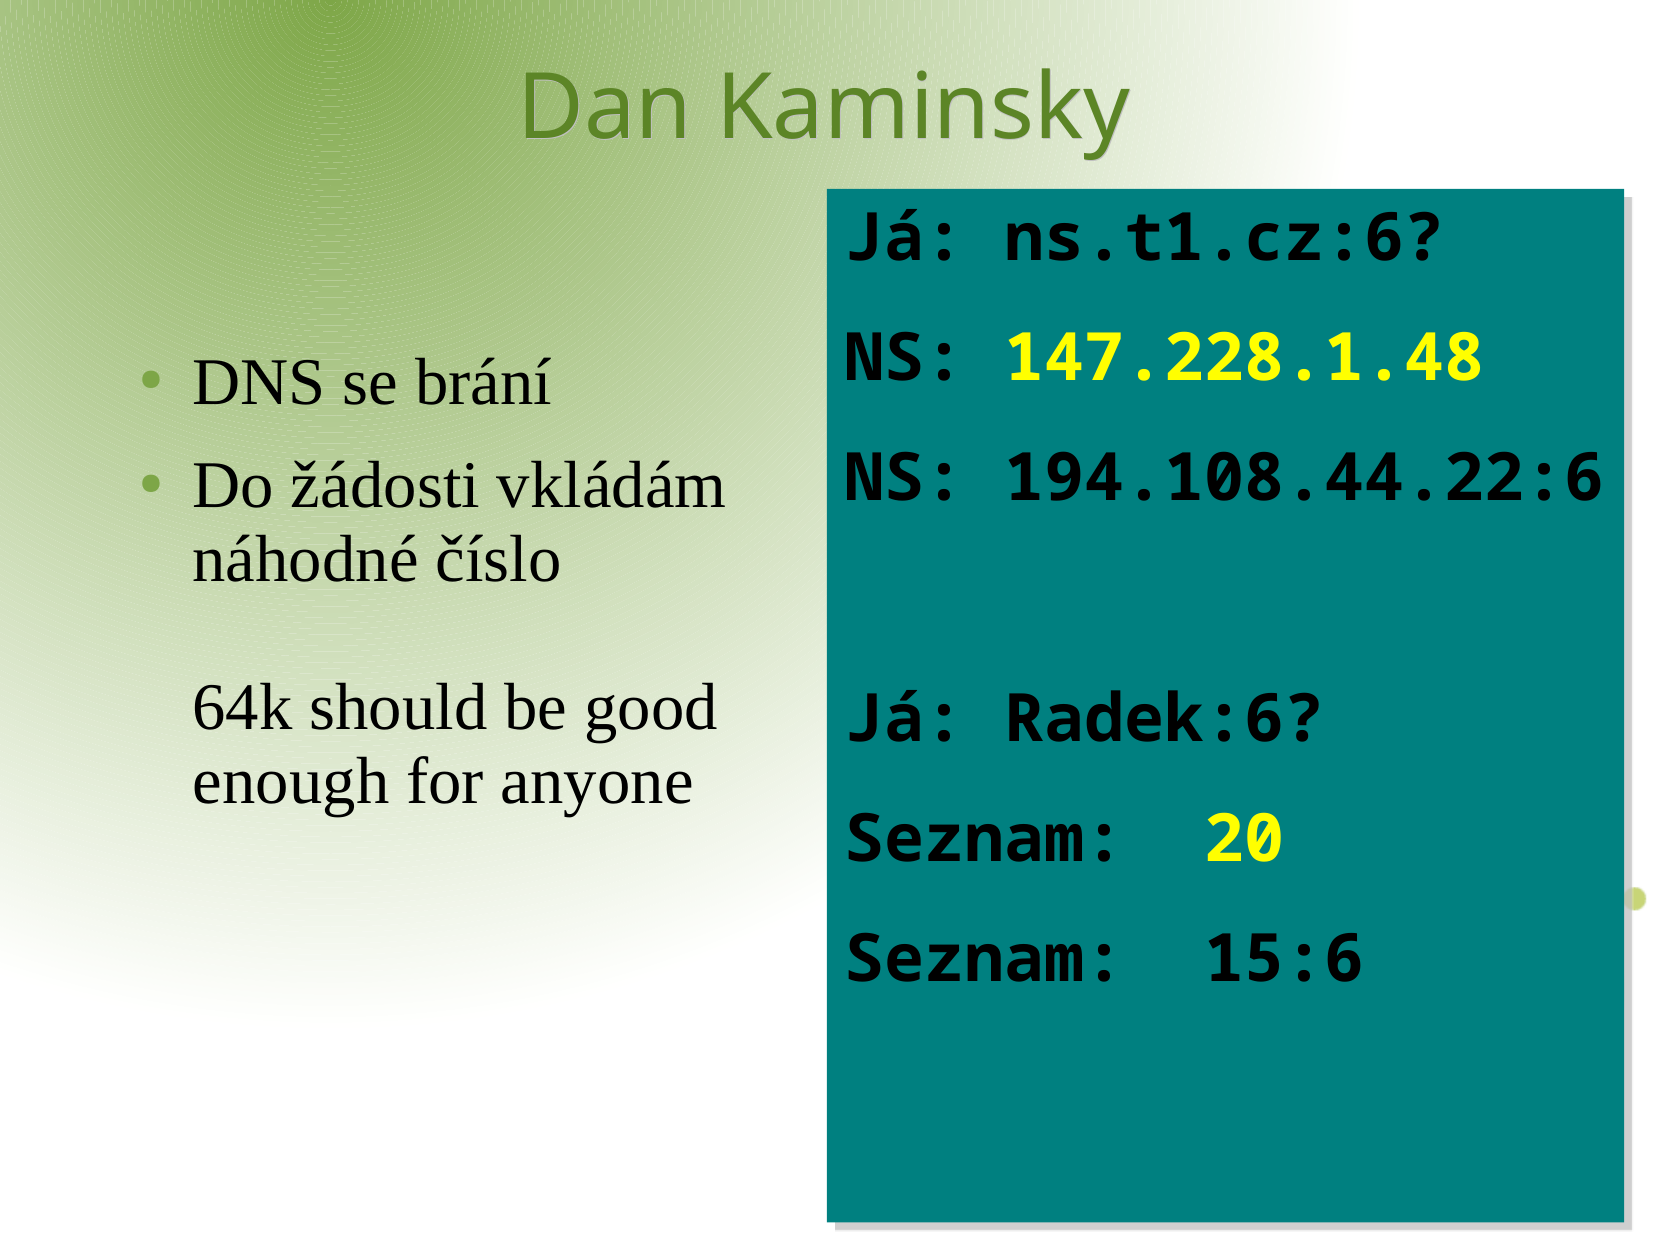

# Dan Kaminsky
Já: ns.t1.cz:6?
NS: 147.228.1.48
NS: 194.108.44.22:6
Já: Radek:6?
Seznam: 20
Seznam: 15:6
DNS se brání
Do žádosti vkládám náhodné číslo
64k should be good enough for anyone